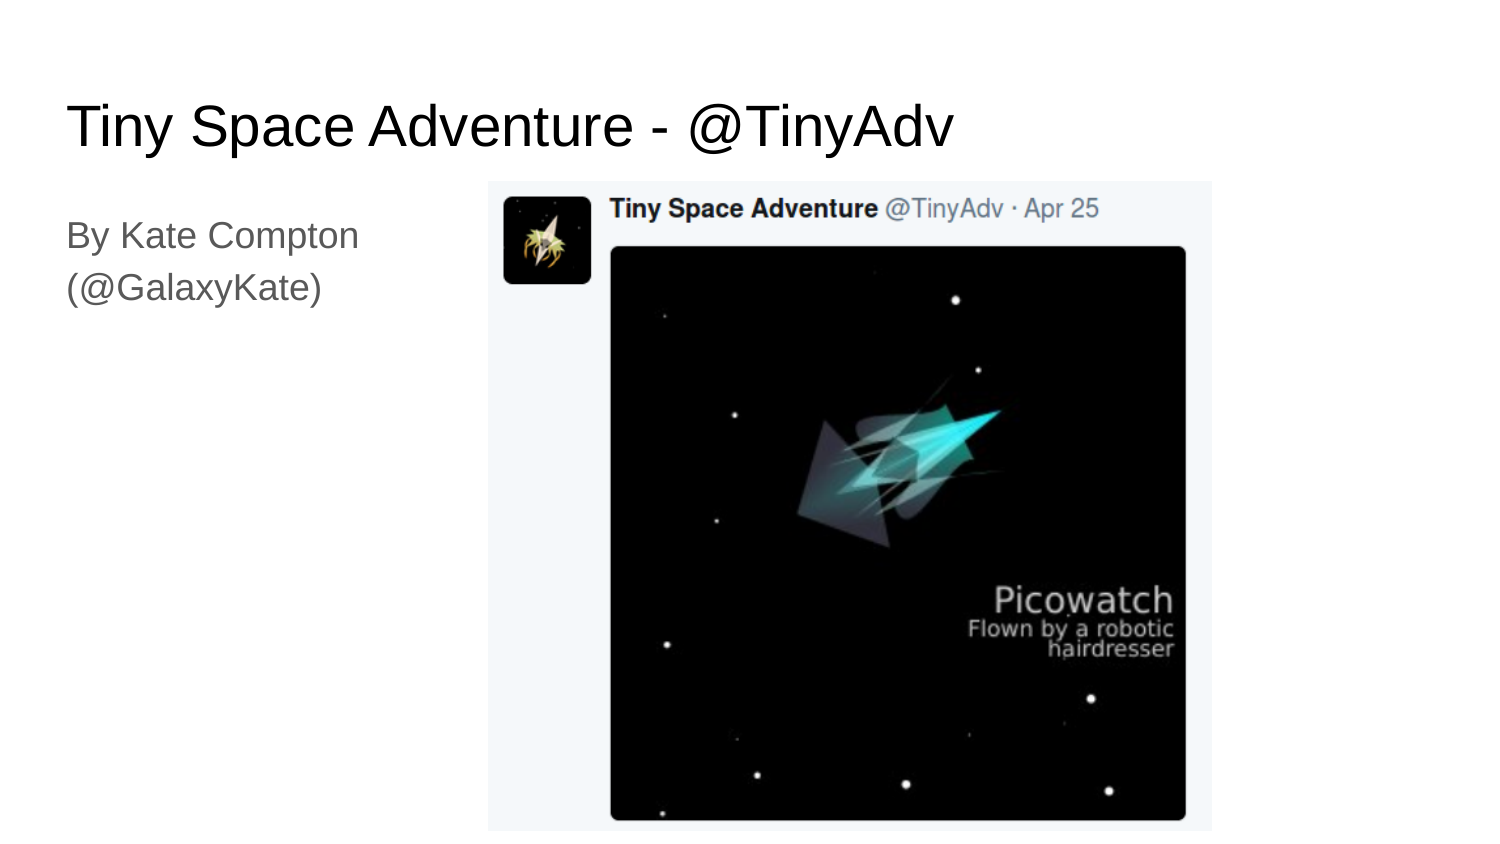

# Tiny Space Adventure - @TinyAdv
By Kate Compton
(@GalaxyKate)